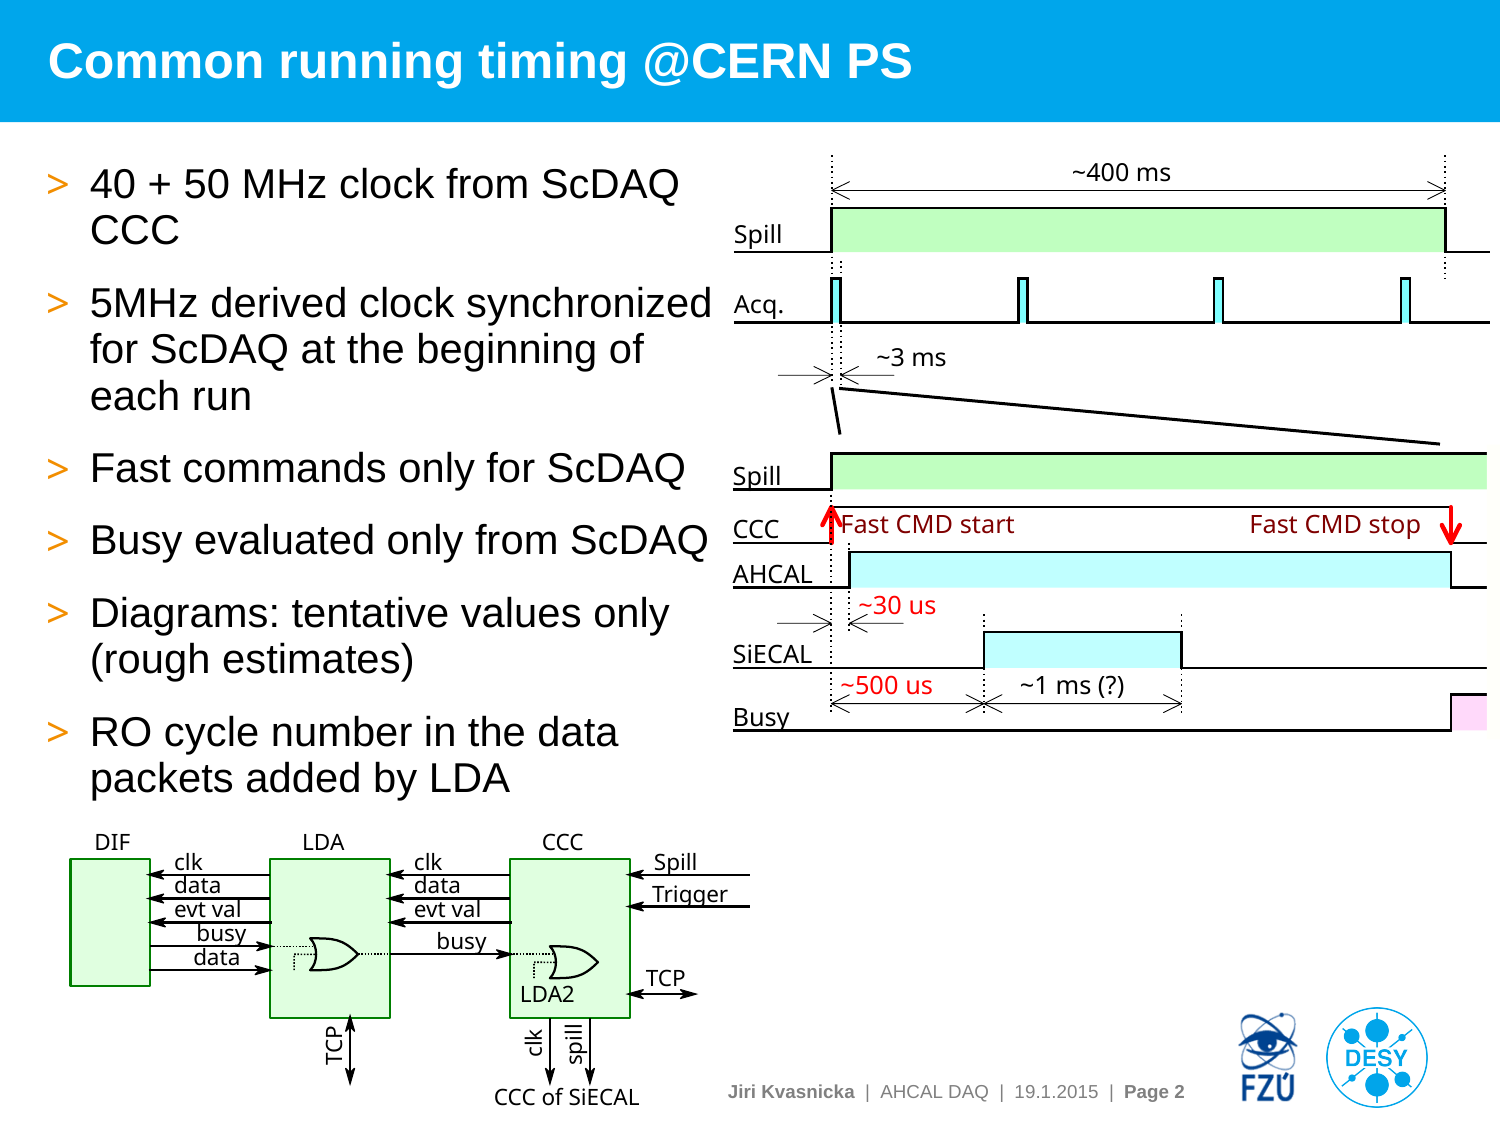

# Common running timing @CERN PS
40 + 50 MHz clock from ScDAQ CCC
5MHz derived clock synchronized for ScDAQ at the beginning of each run
Fast commands only for ScDAQ
Busy evaluated only from ScDAQ
Diagrams: tentative values only (rough estimates)
RO cycle number in the data packets added by LDA